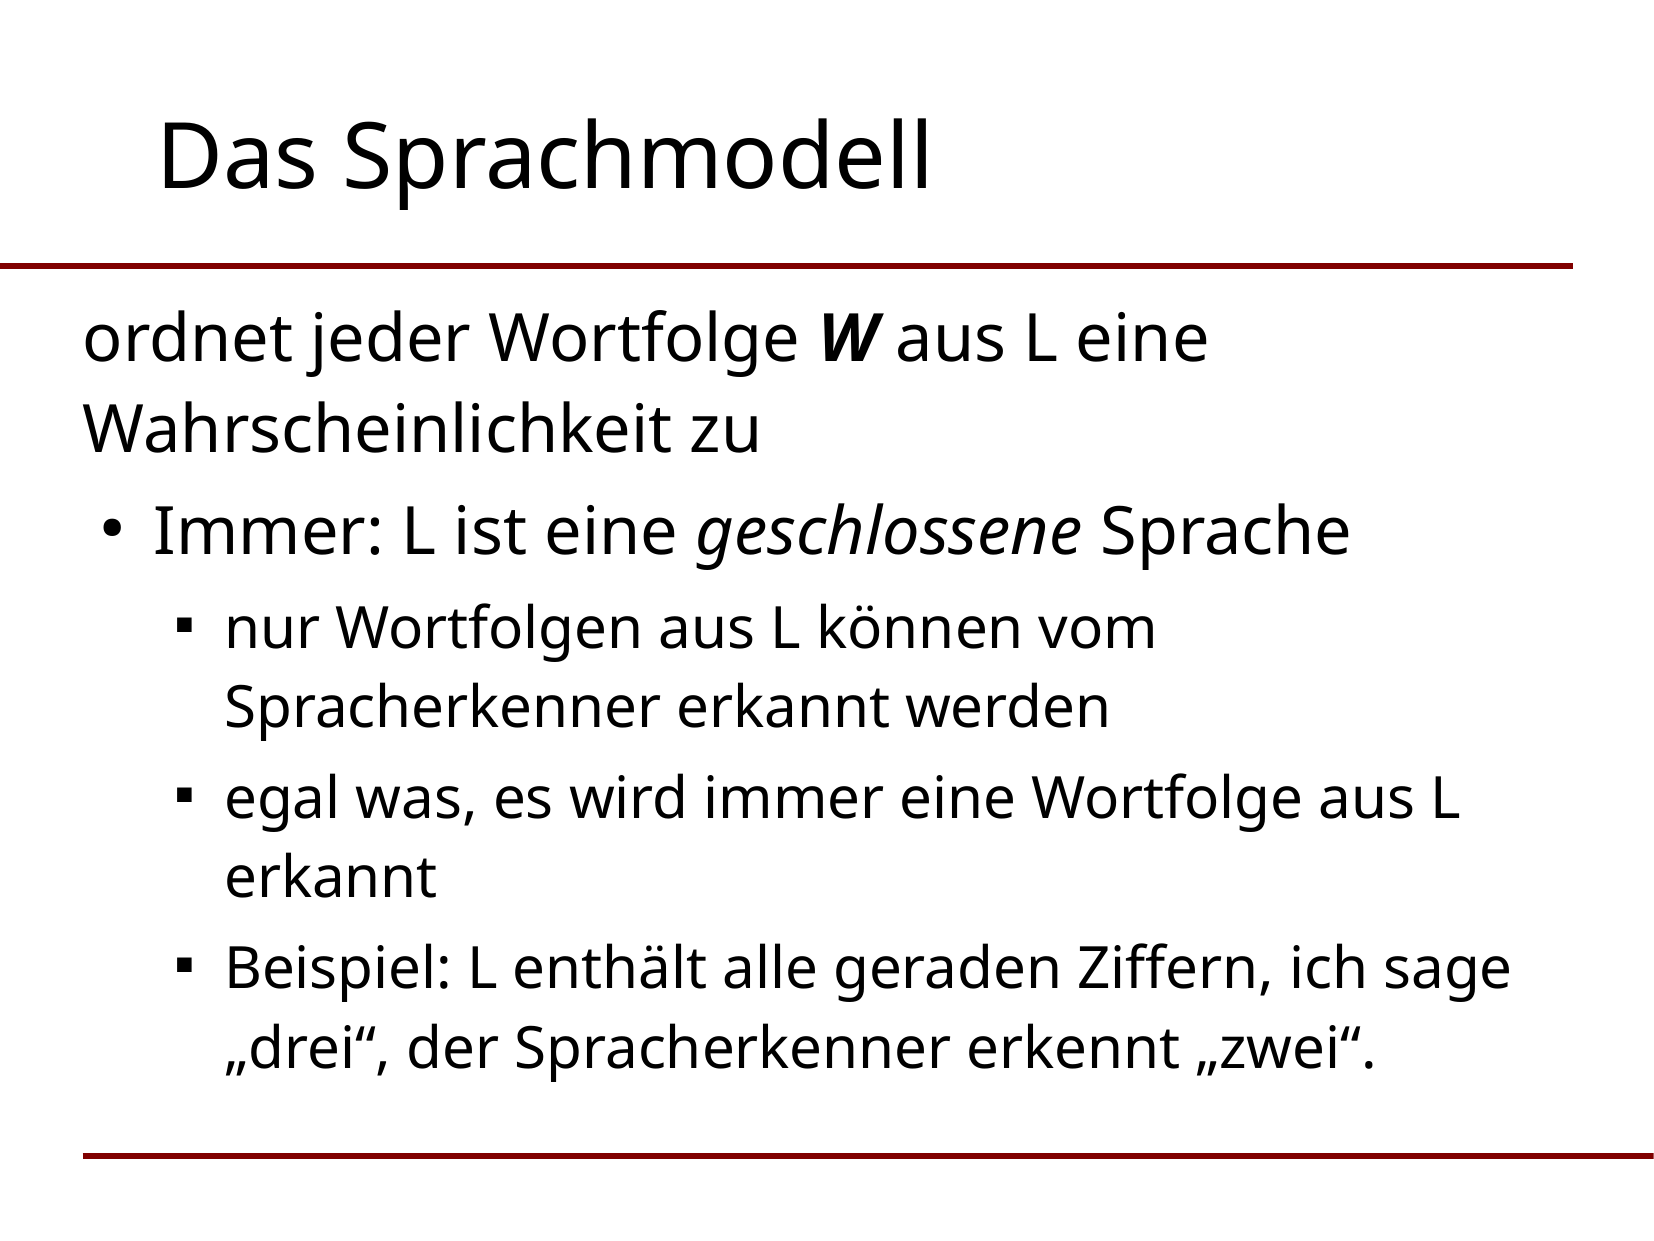

# Das Sprachmodell
ordnet jeder Wortfolge W aus L eine Wahrscheinlichkeit zu
Immer: L ist eine geschlossene Sprache
nur Wortfolgen aus L können vom Spracherkenner erkannt werden
egal was, es wird immer eine Wortfolge aus L erkannt
Beispiel: L enthält alle geraden Ziffern, ich sage „drei“, der Spracherkenner erkennt „zwei“.